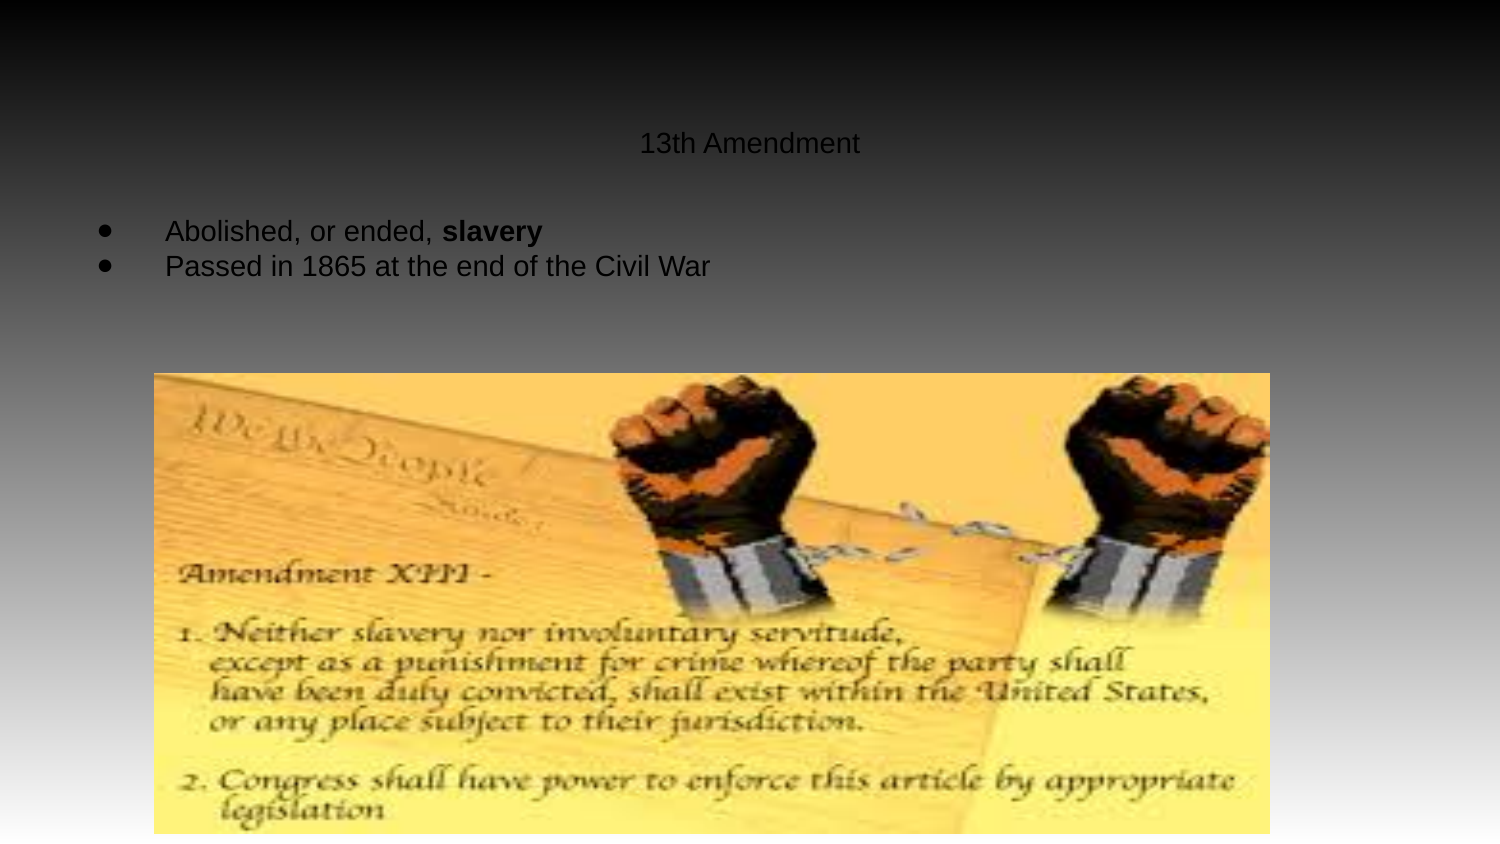

# 13th Amendment
Abolished, or ended, slavery
Passed in 1865 at the end of the Civil War